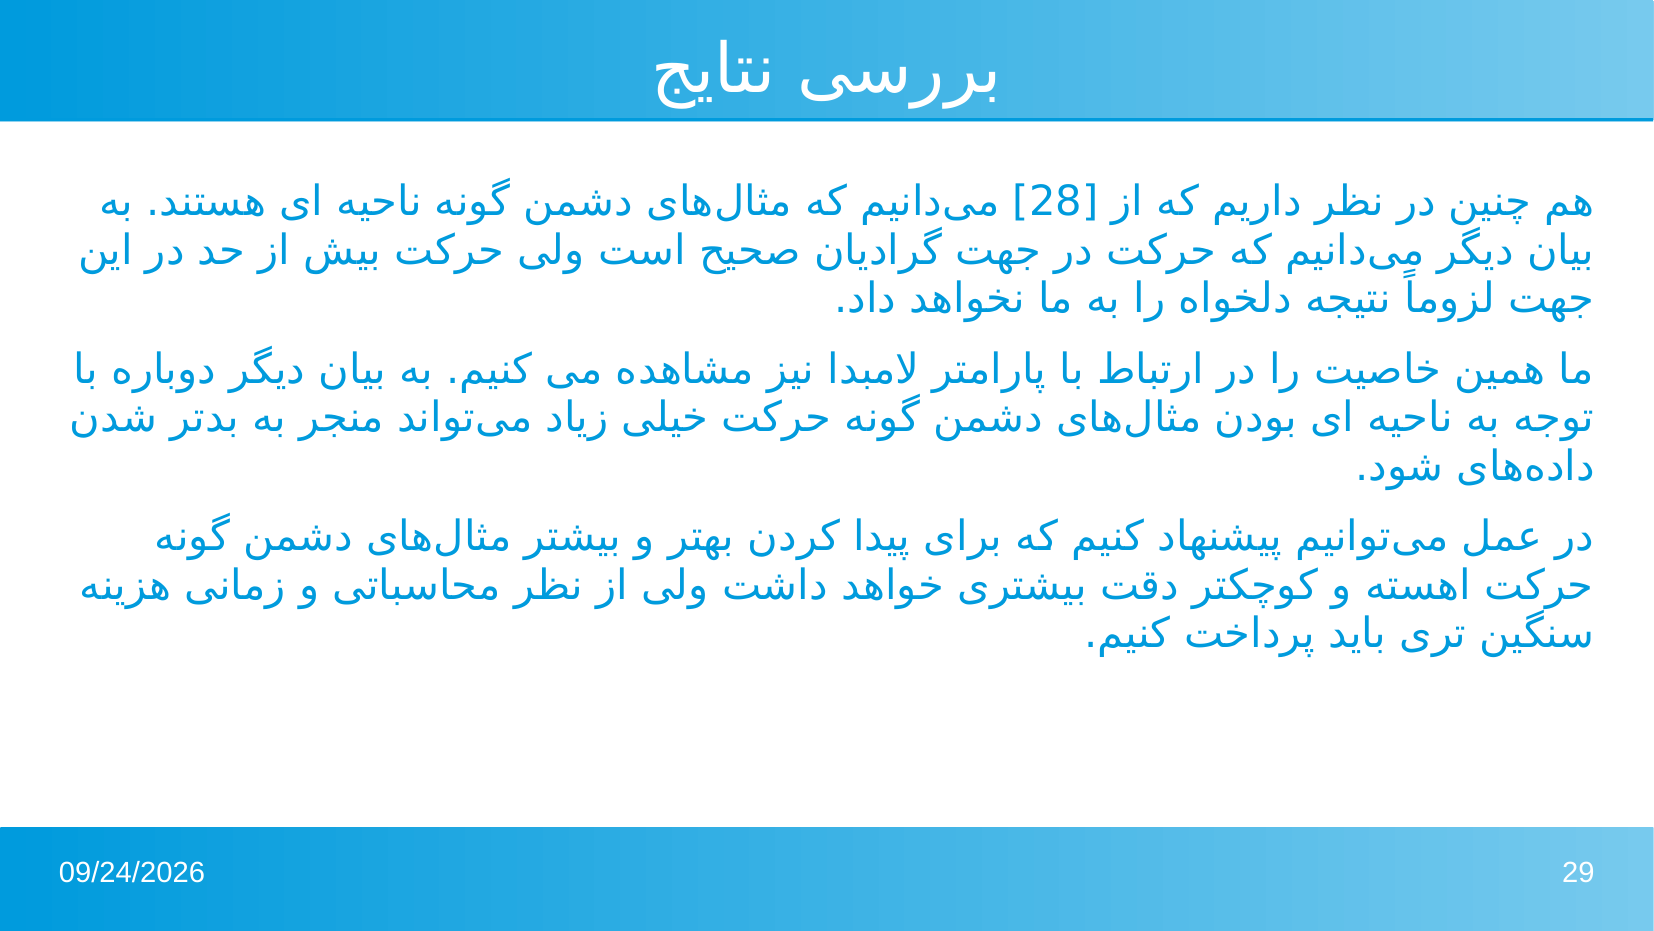

# بررسی نتایج
هم چنین در نظر داریم که از [28] می‌دانیم که مثال‌های دشمن گونه ناحیه ای هستند. به بیان دیگر می‌دانیم که حرکت در جهت گرادیان صحیح است ولی حرکت بیش از حد در این جهت لزوماً نتیجه دلخواه را به ما نخواهد داد.
ما همین خاصیت را در ارتباط با پارامتر لامبدا نیز مشاهده می کنیم. به بیان دیگر دوباره با توجه به ناحیه ای بودن مثال‌های دشمن گونه حرکت خیلی زیاد می‌تواند منجر به بدتر شدن داده‌های شود.
در عمل می‌توانیم پیشنهاد کنیم که برای پیدا کردن بهتر و بیشتر مثال‌های دشمن گونه حرکت اهسته و کوچکتر دقت بیشتری خواهد داشت ولی از نظر محاسباتی و زمانی هزینه سنگین تری باید پرداخت کنیم.
29